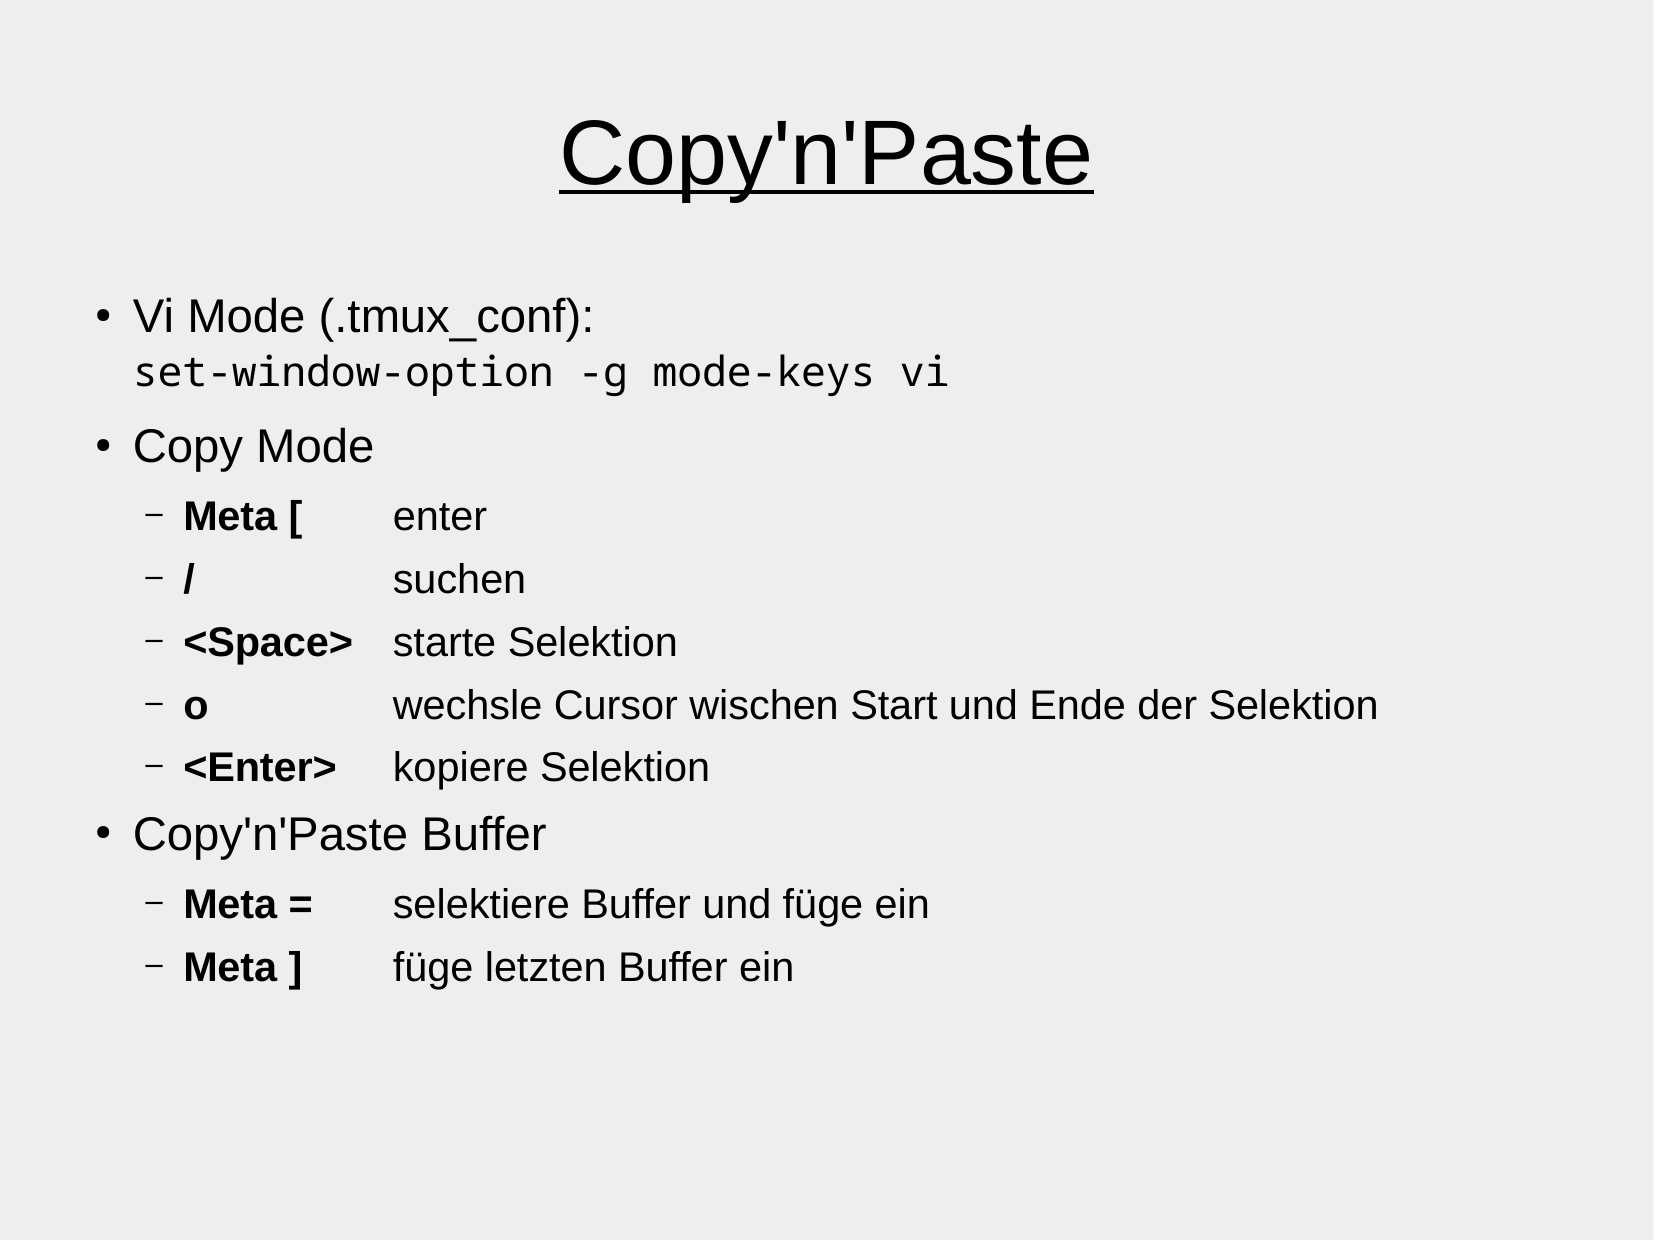

# Copy'n'Paste
Vi Mode (.tmux_conf):
set-window-option -g mode-keys vi
Copy Mode
Meta [			 	enter
/		 			 	suchen
<Space>	starte Selektion
o				 			 	wechsle Cursor wischen Start und Ende der Selektion
<Enter>			 	kopiere Selektion
Copy'n'Paste Buffer
Meta =			 	selektiere Buffer und füge ein
Meta ]		 	füge letzten Buffer ein